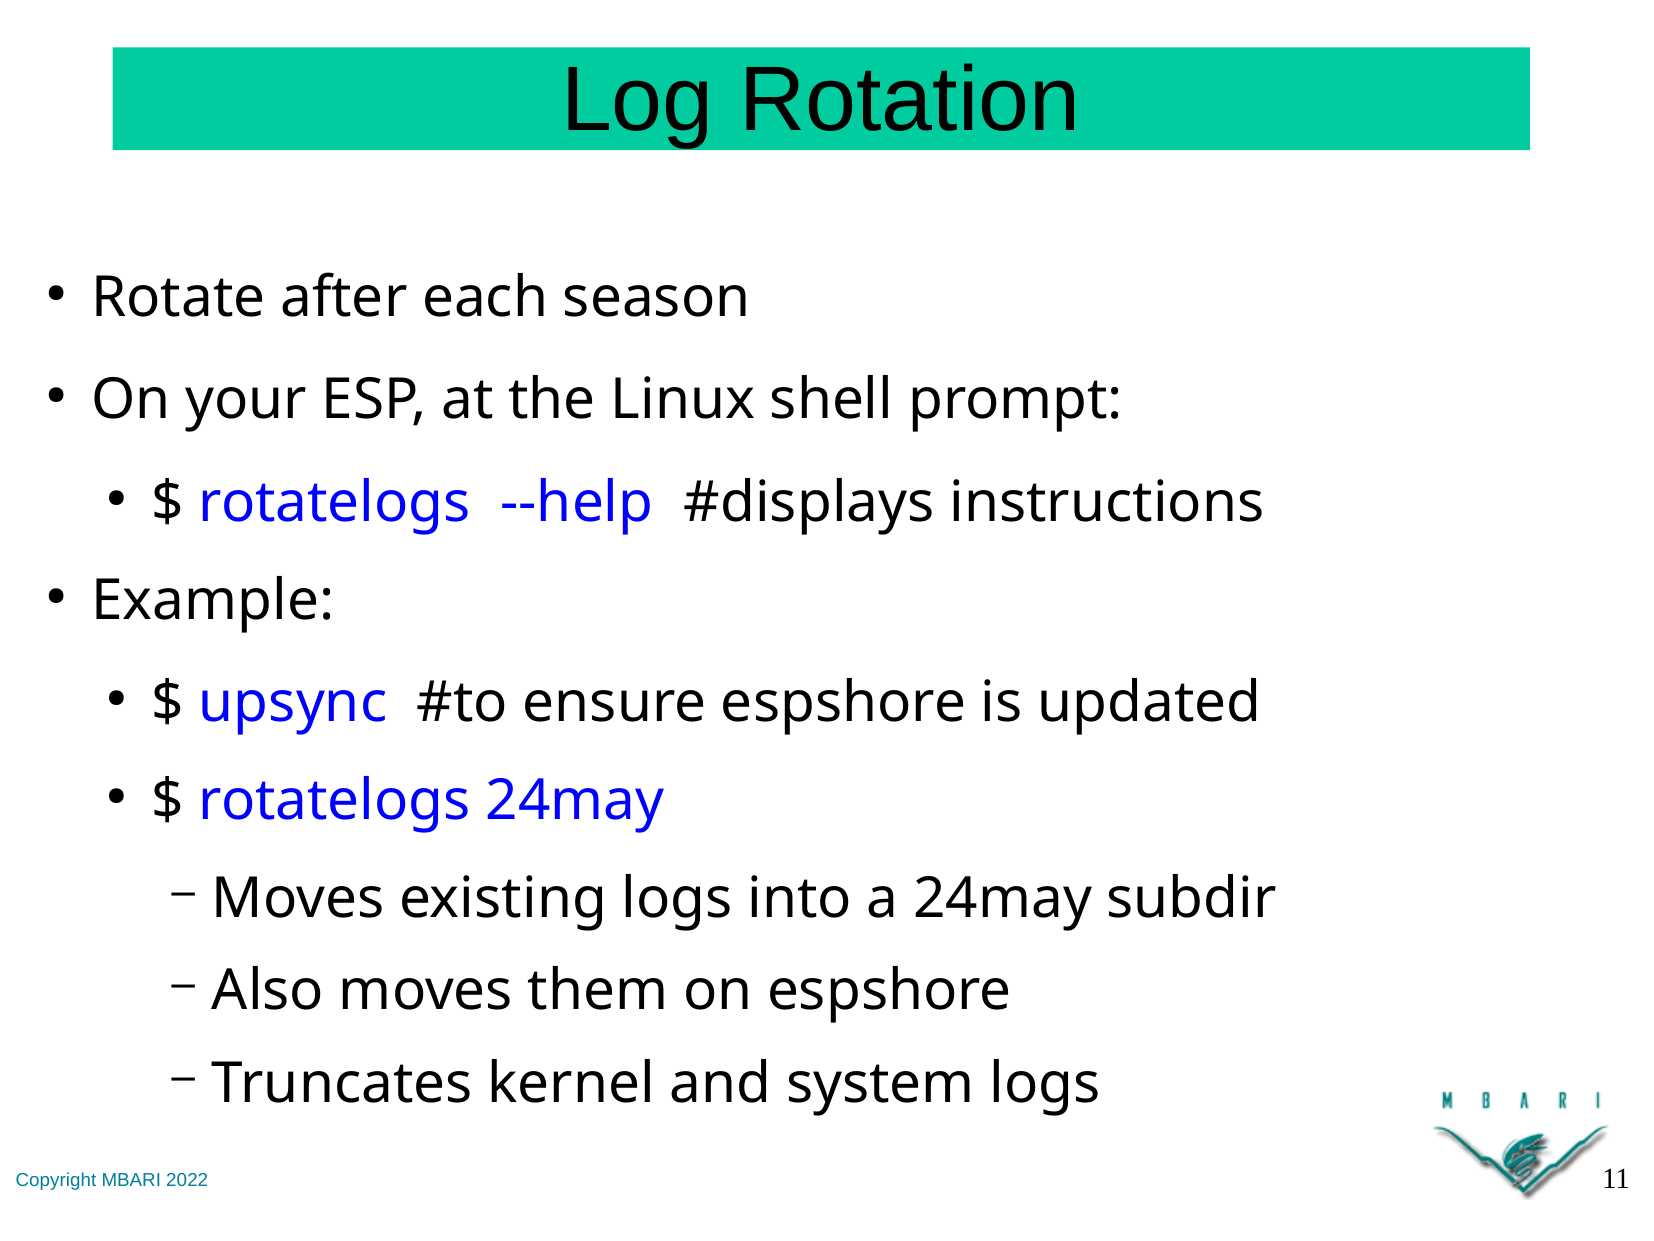

# Log Rotation
Rotate after each season
On your ESP, at the Linux shell prompt:
$ rotatelogs --help #displays instructions
Example:
$ upsync #to ensure espshore is updated
$ rotatelogs 24may
Moves existing logs into a 24may subdir
Also moves them on espshore
Truncates kernel and system logs